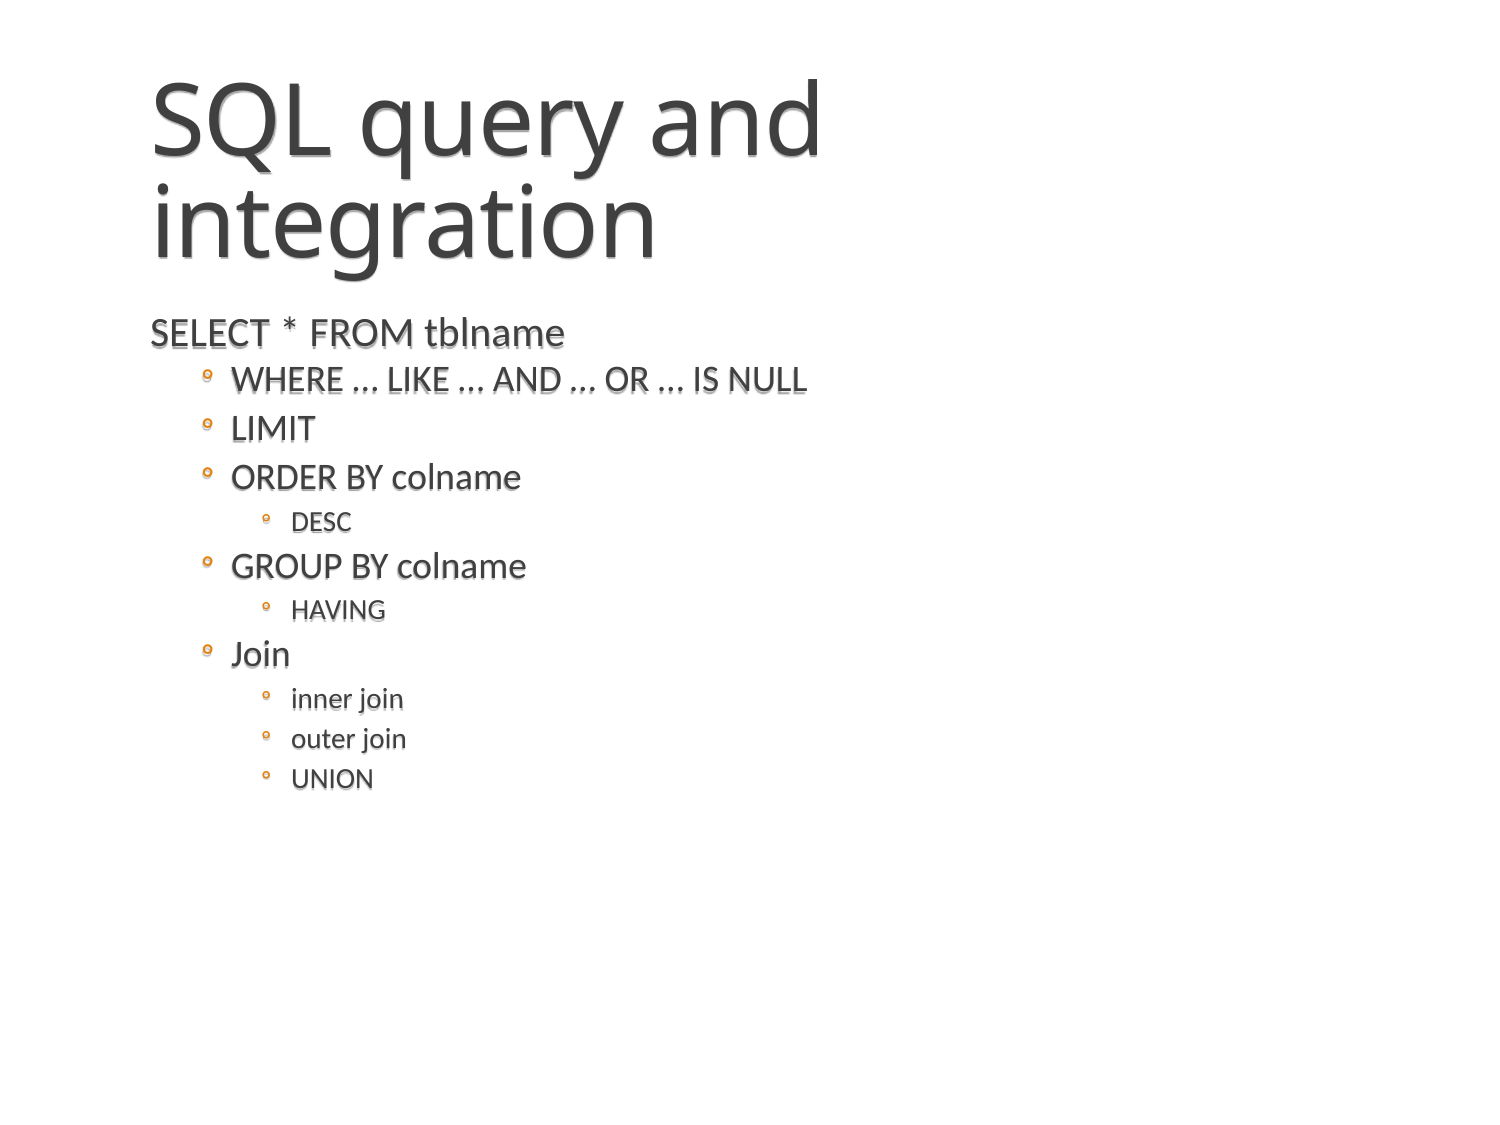

# SQL query and integration
SELECT * FROM tblname
WHERE … LIKE … AND … OR … IS NULL
LIMIT
ORDER BY colname
DESC
GROUP BY colname
HAVING
Join
inner join
outer join
UNION
Copyright © Ricci IEONG for UST training 2024
41